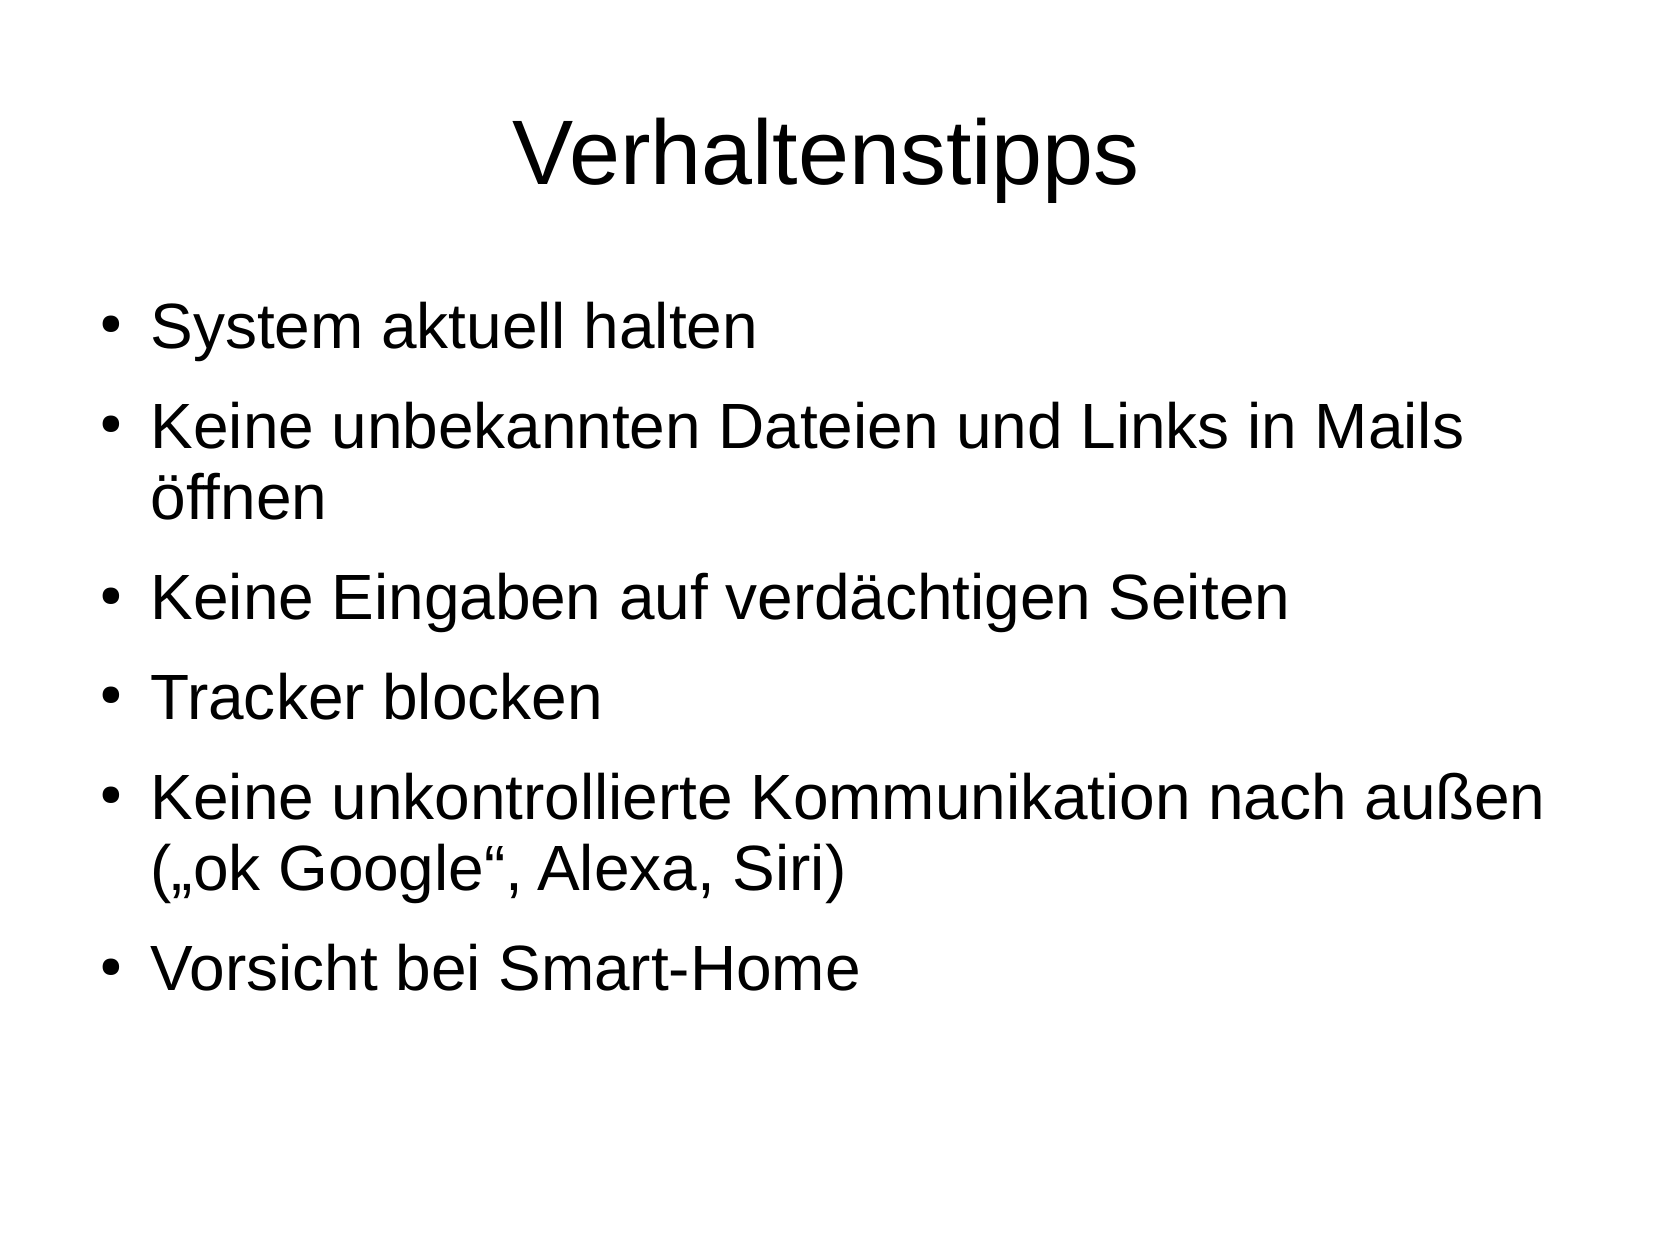

# Verhaltenstipps
System aktuell halten
Keine unbekannten Dateien und Links in Mails öffnen
Keine Eingaben auf verdächtigen Seiten
Tracker blocken
Keine unkontrollierte Kommunikation nach außen („ok Google“, Alexa, Siri)
Vorsicht bei Smart-Home